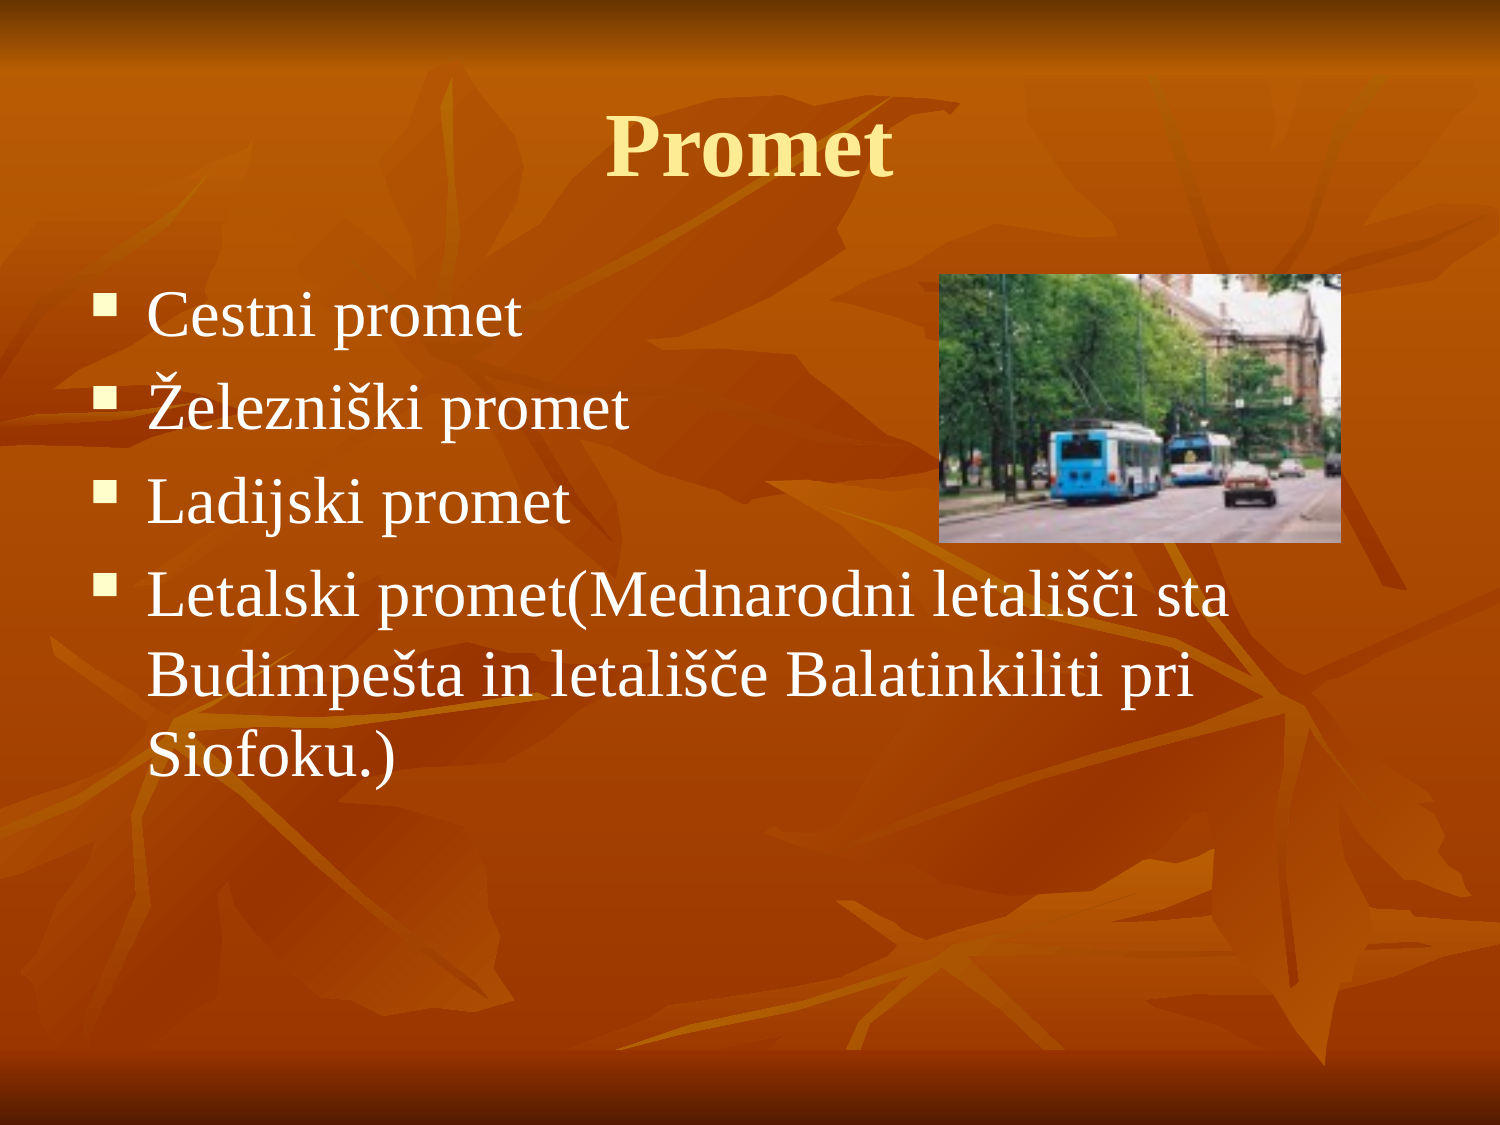

# Promet
Cestni promet
Železniški promet
Ladijski promet
Letalski promet(Mednarodni letališči sta Budimpešta in letališče Balatinkiliti pri Siofoku.)